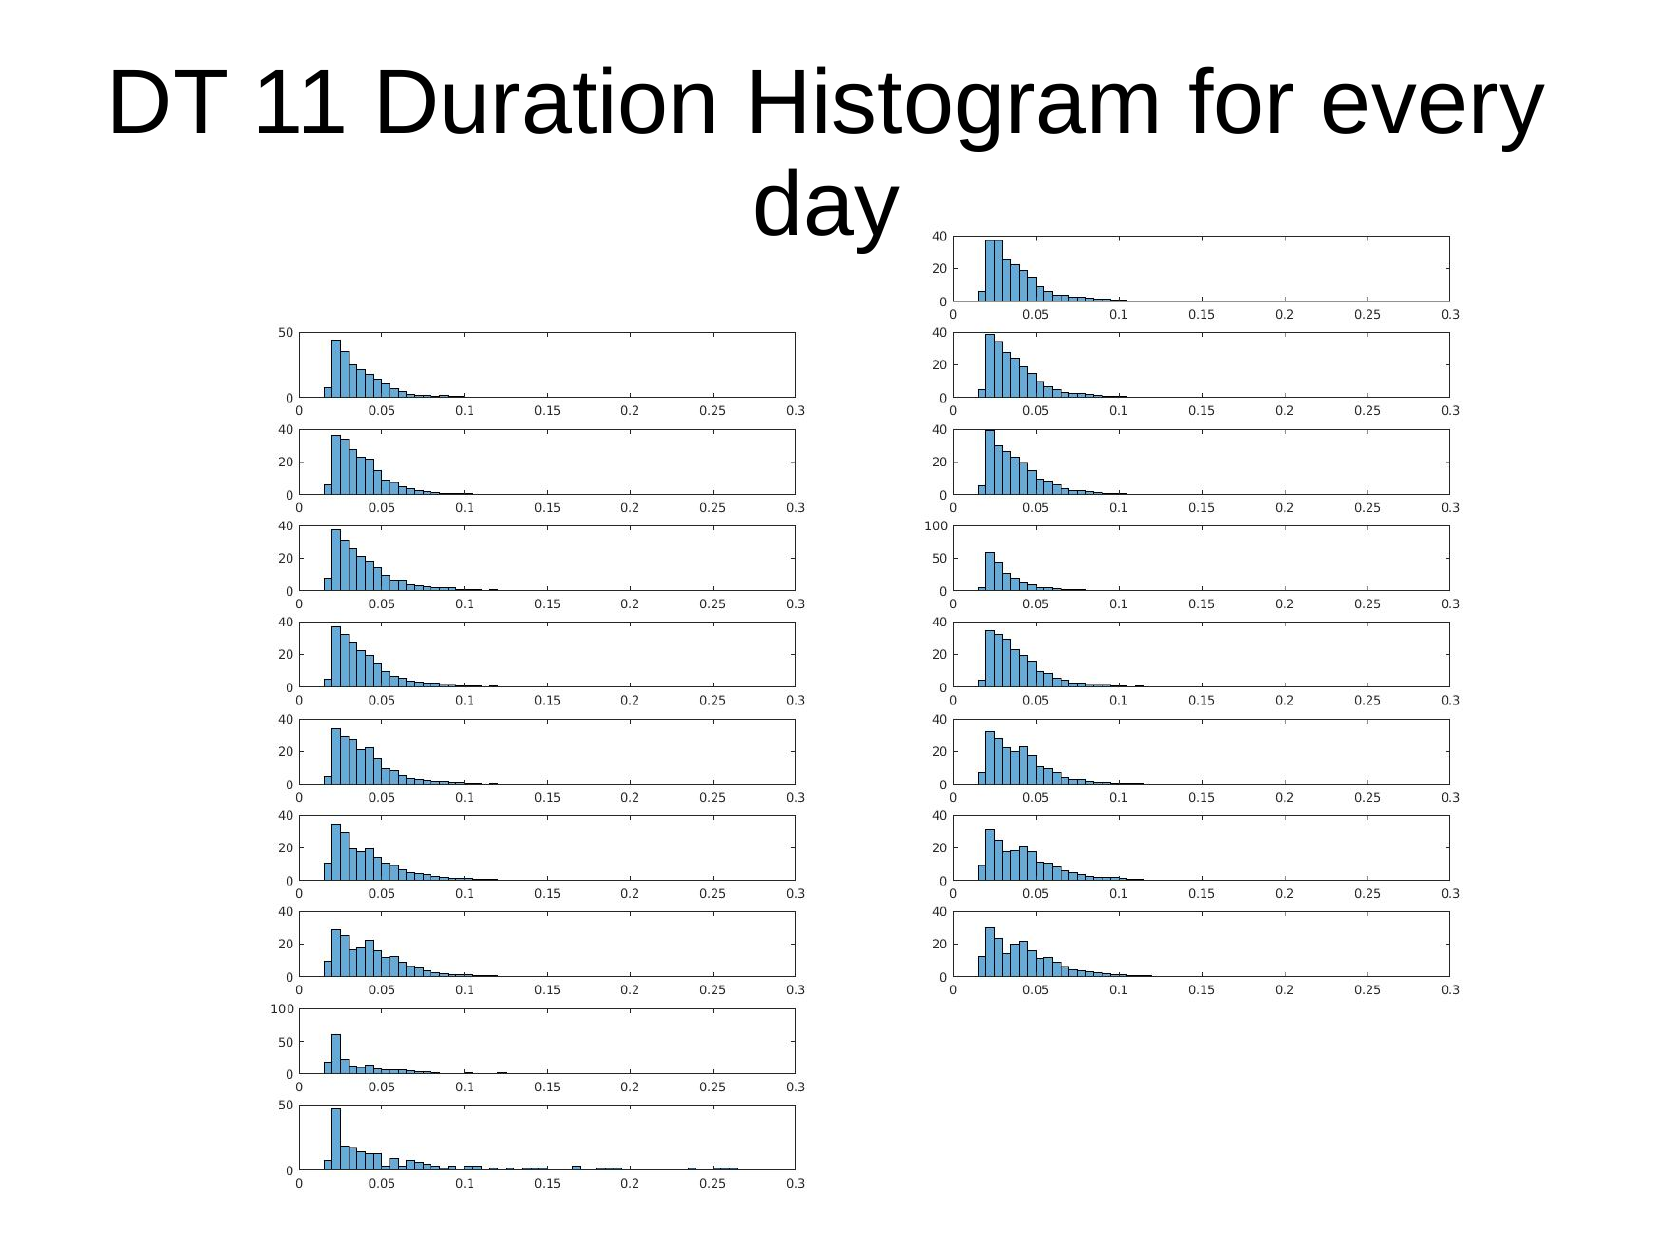

# DT 11 Duration Histogram for every day